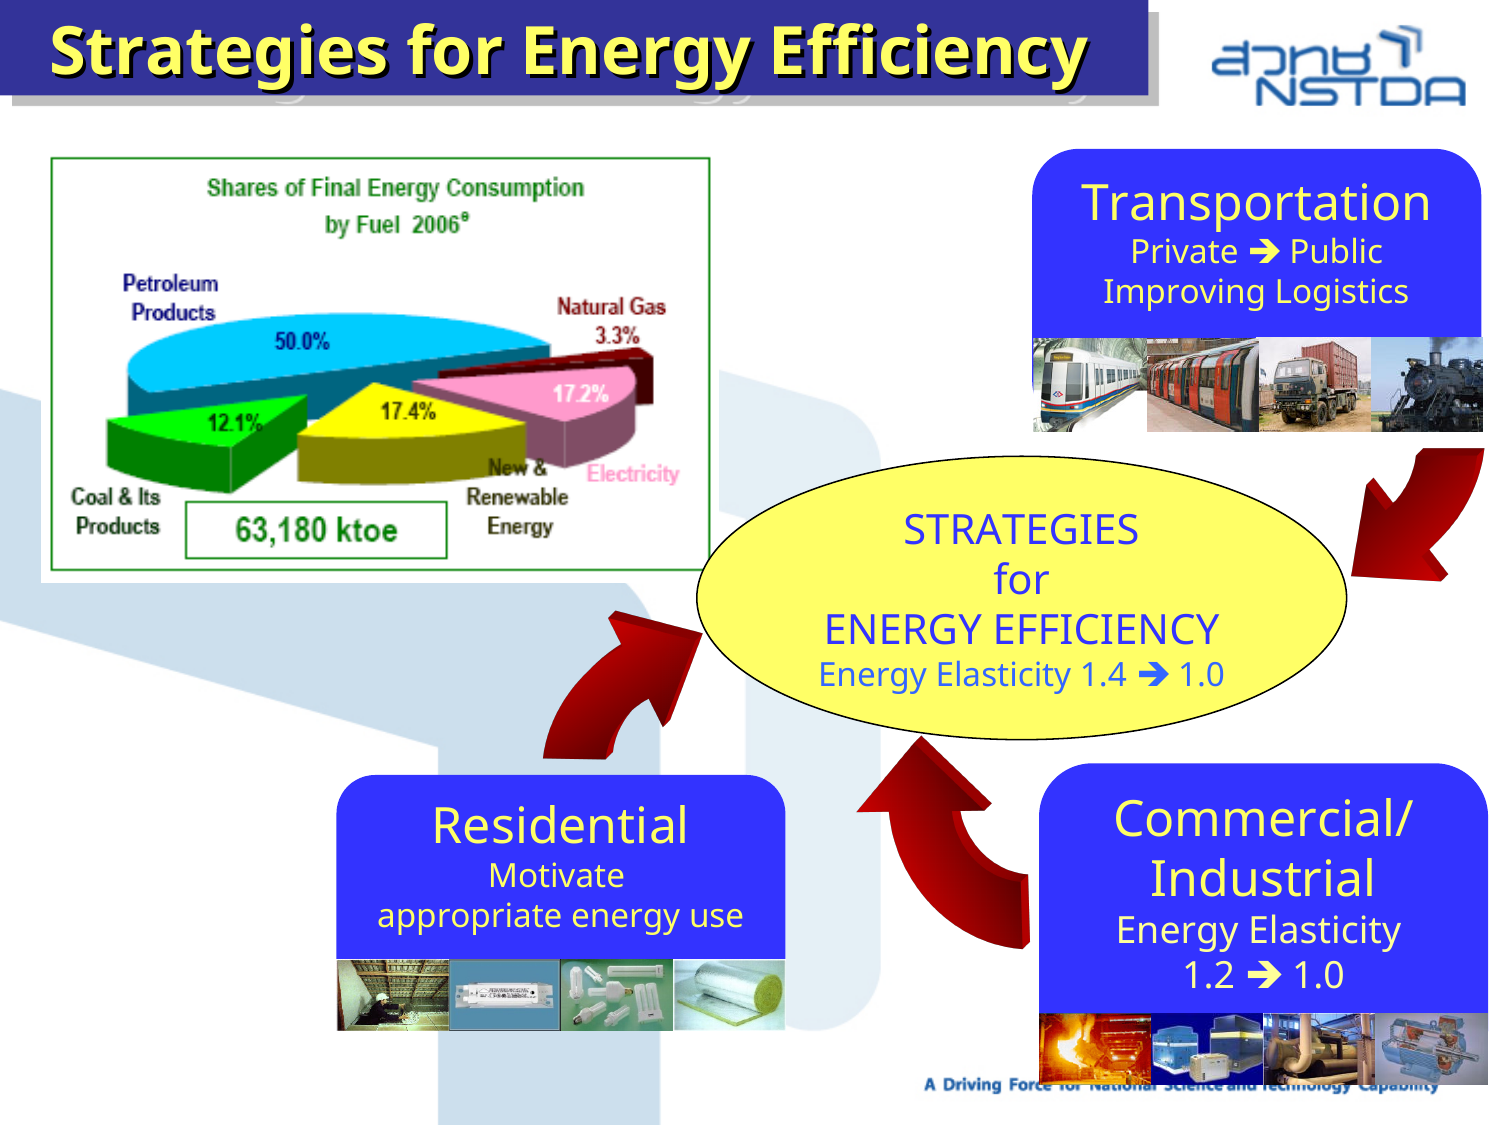

Strategies for Energy Efficiency
Transportation
Private  Public
Improving Logistics
STRATEGIES
for
ENERGY EFFICIENCY
Energy Elasticity 1.4  1.0
Commercial/
Industrial
Energy Elasticity
1.2  1.0
Residential
Motivate
appropriate energy use